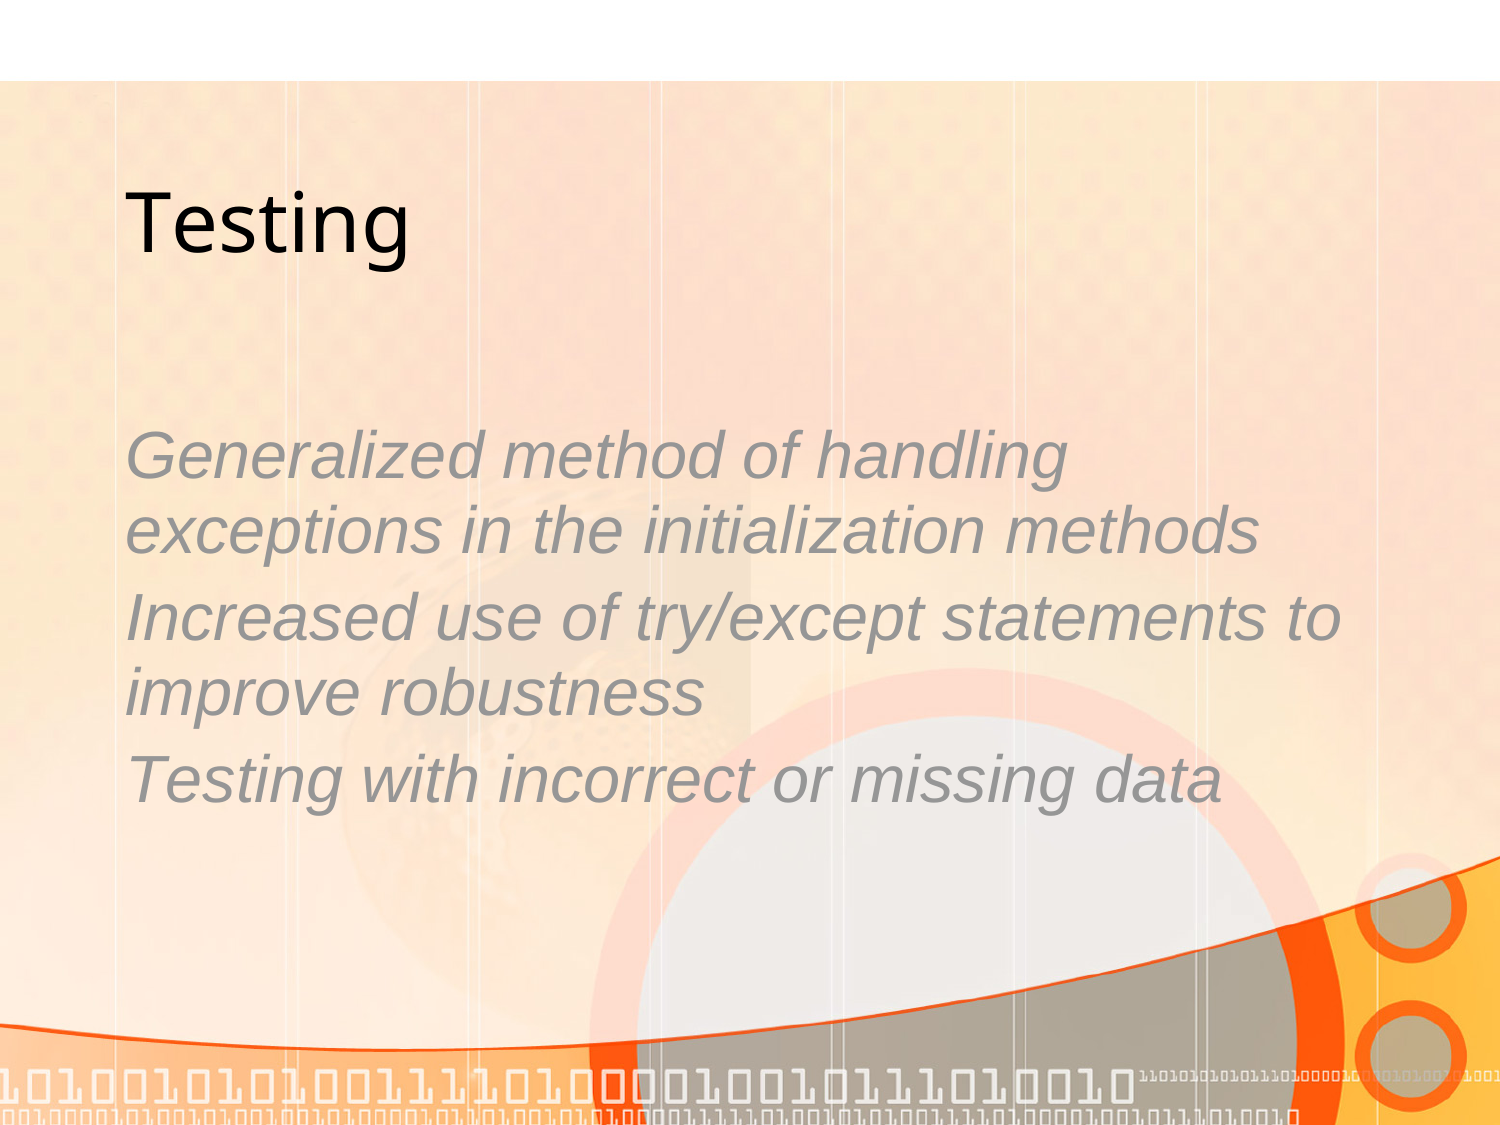

# Testing
Generalized method of handling exceptions in the initialization methods
Increased use of try/except statements to improve robustness
Testing with incorrect or missing data